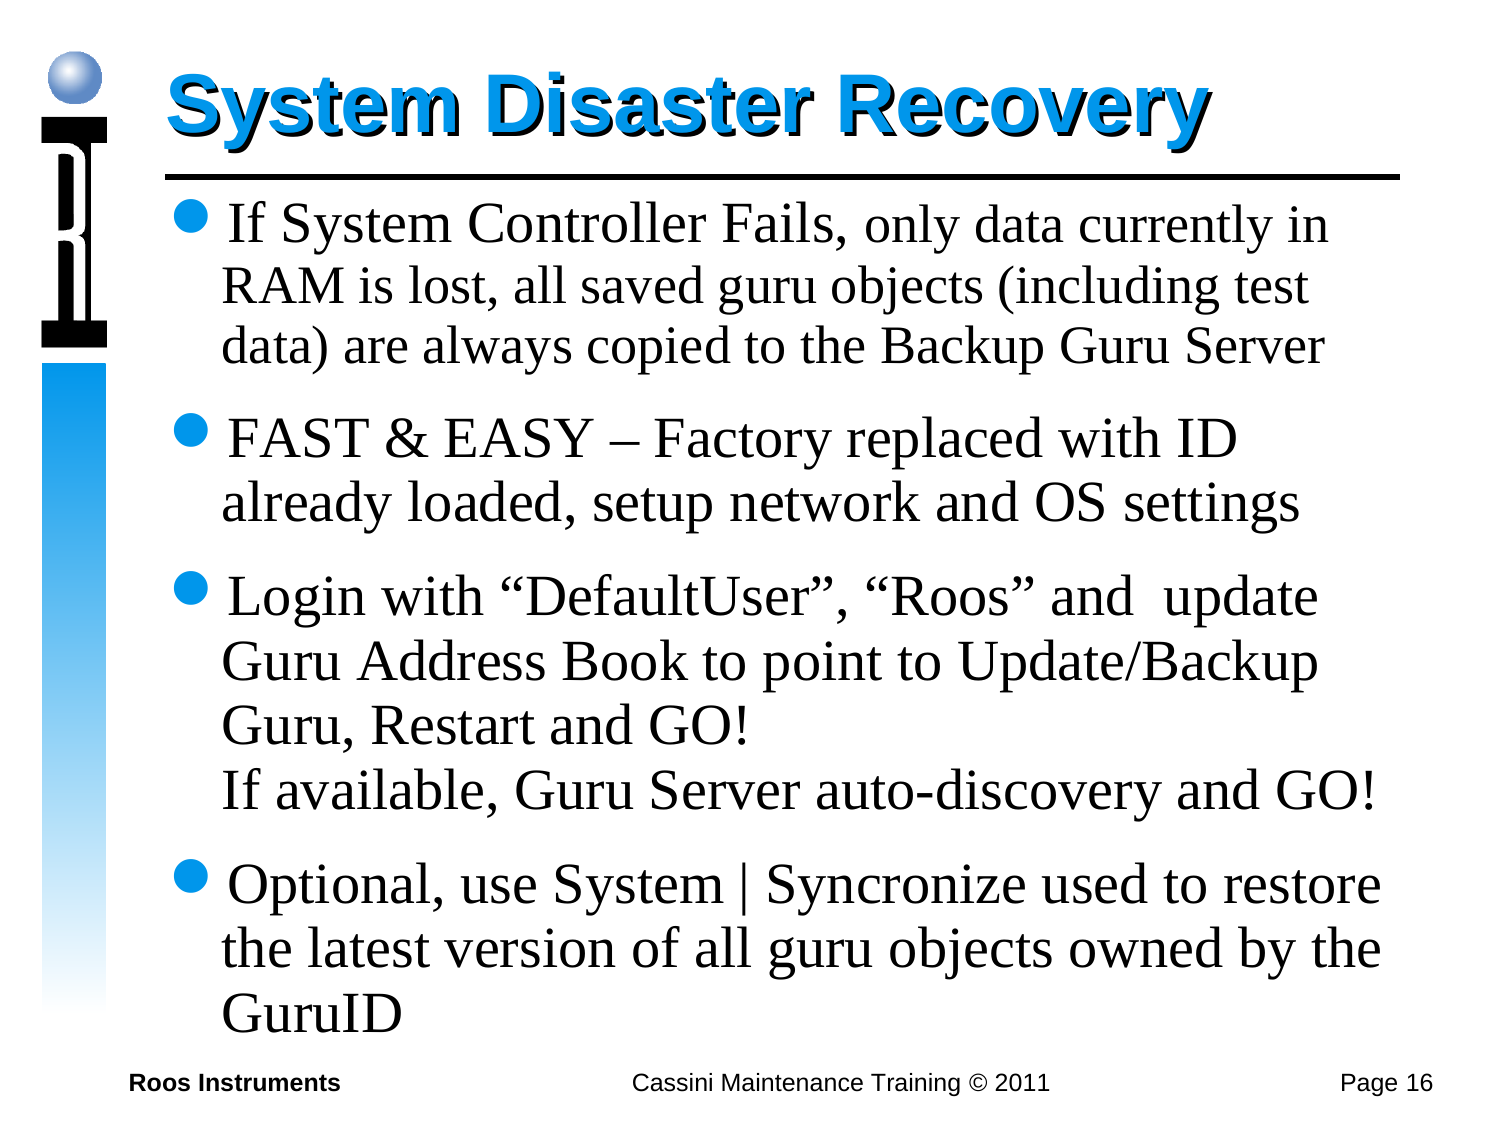

# System Disaster Recovery
If System Controller Fails, only data currently in RAM is lost, all saved guru objects (including test data) are always copied to the Backup Guru Server
FAST & EASY – Factory replaced with ID already loaded, setup network and OS settings
Login with “DefaultUser”, “Roos” and update Guru Address Book to point to Update/Backup Guru, Restart and GO!
If available, Guru Server auto-discovery and GO!
Optional, use System | Syncronize used to restore the latest version of all guru objects owned by the GuruID